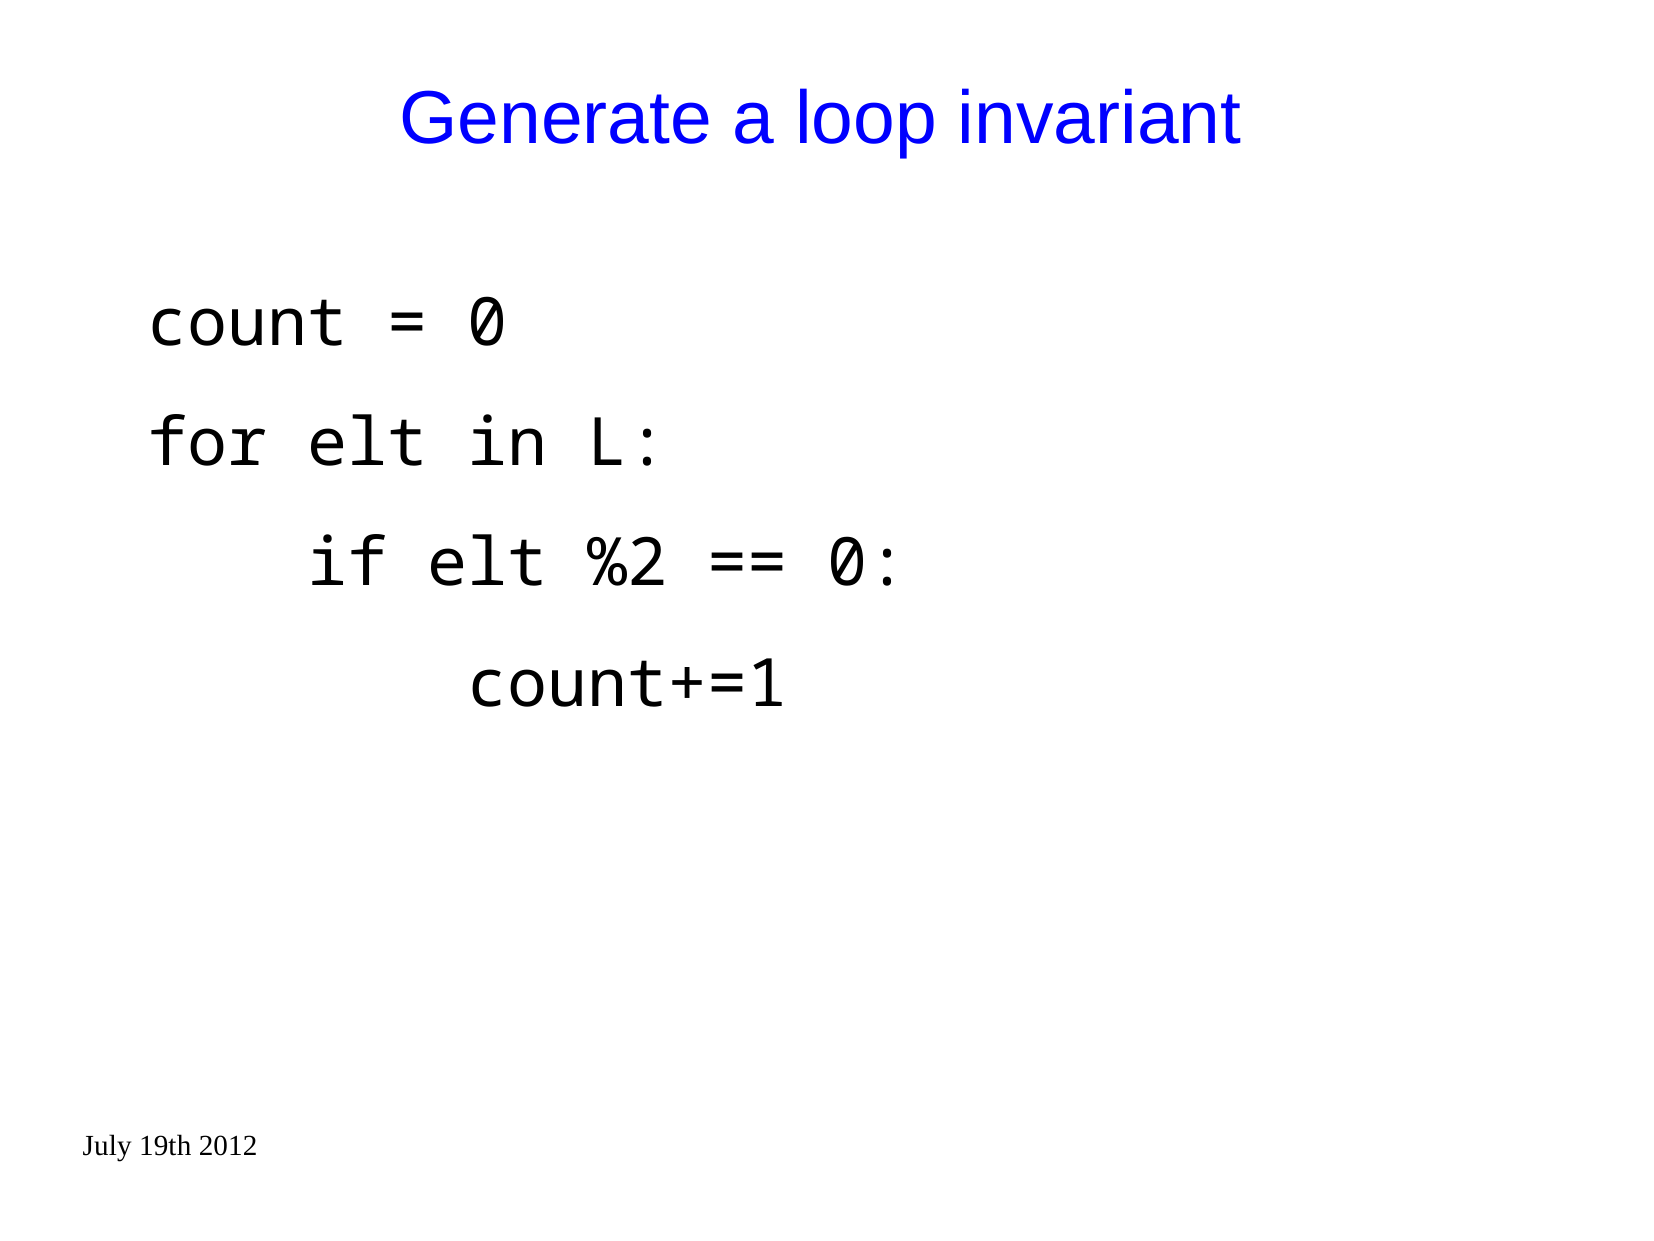

# Generate a loop invariant
count = 0
for elt in L:
 if elt %2 == 0:
 count+=1
July 19th 2012